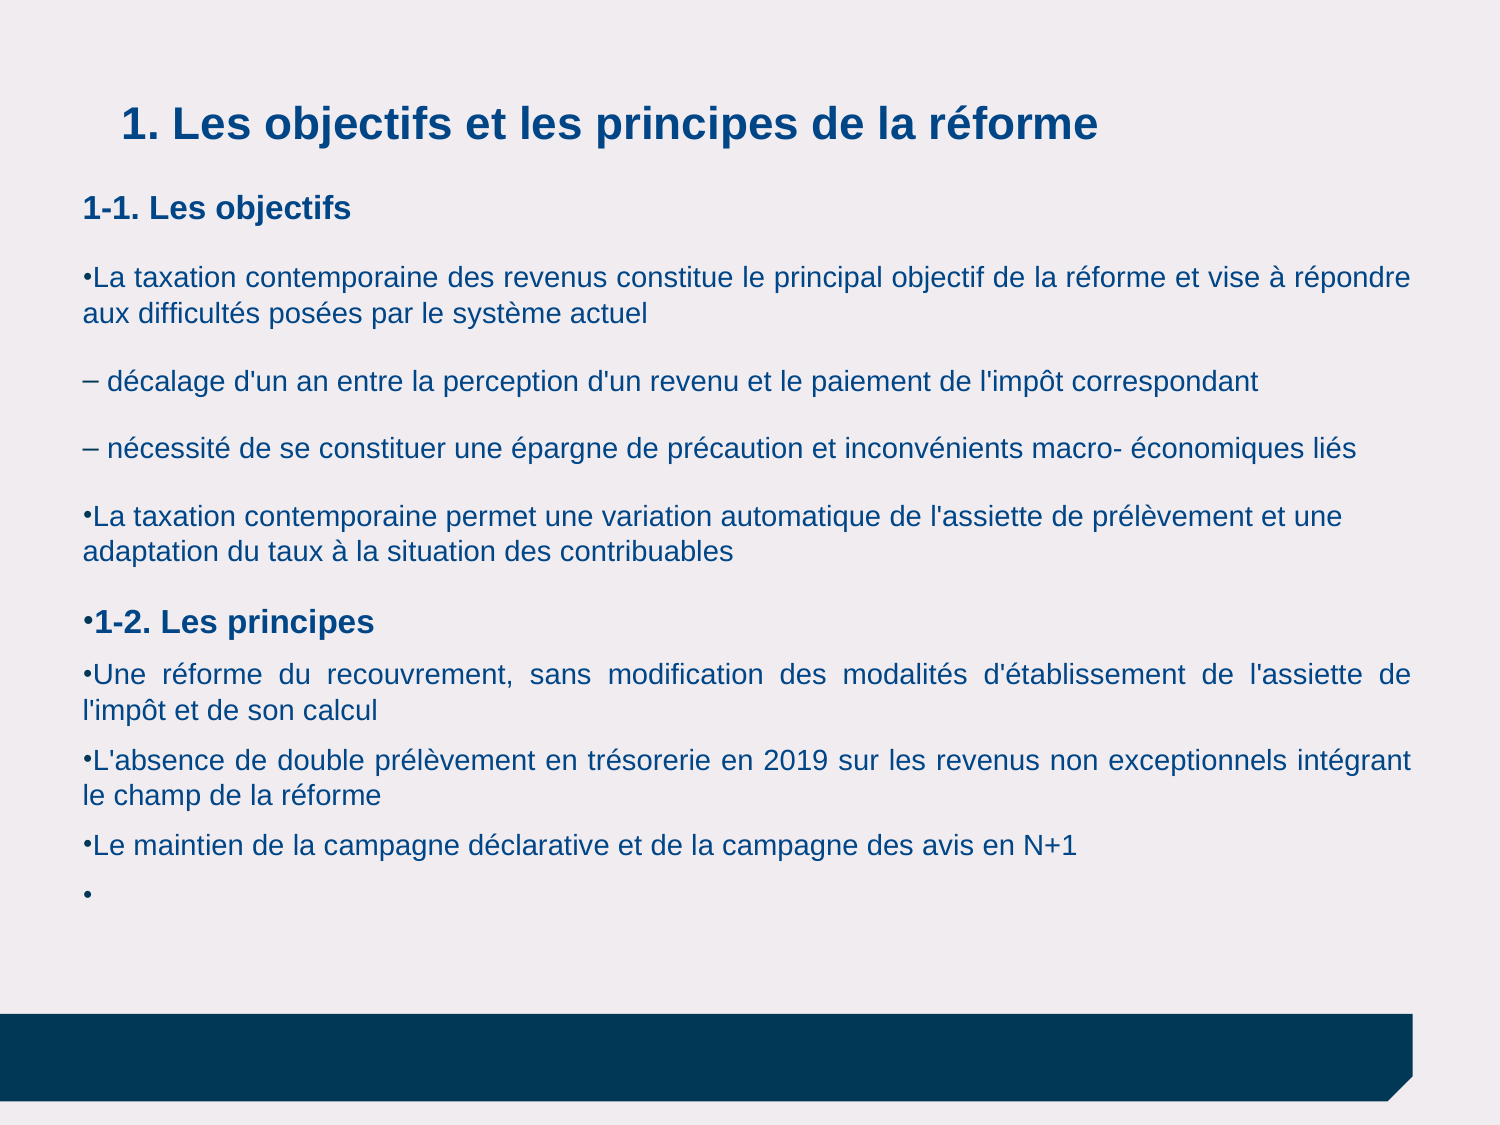

# 1. Les objectifs et les principes de la réforme
1-1. Les objectifs
La taxation contemporaine des revenus constitue le principal objectif de la réforme et vise à répondre aux difficultés posées par le système actuel
 décalage d'un an entre la perception d'un revenu et le paiement de l'impôt correspondant
 nécessité de se constituer une épargne de précaution et inconvénients macro- économiques liés
La taxation contemporaine permet une variation automatique de l'assiette de prélèvement et une adaptation du taux à la situation des contribuables
1-2. Les principes
Une réforme du recouvrement, sans modification des modalités d'établissement de l'assiette de l'impôt et de son calcul
L'absence de double prélèvement en trésorerie en 2019 sur les revenus non exceptionnels intégrant le champ de la réforme
Le maintien de la campagne déclarative et de la campagne des avis en N+1